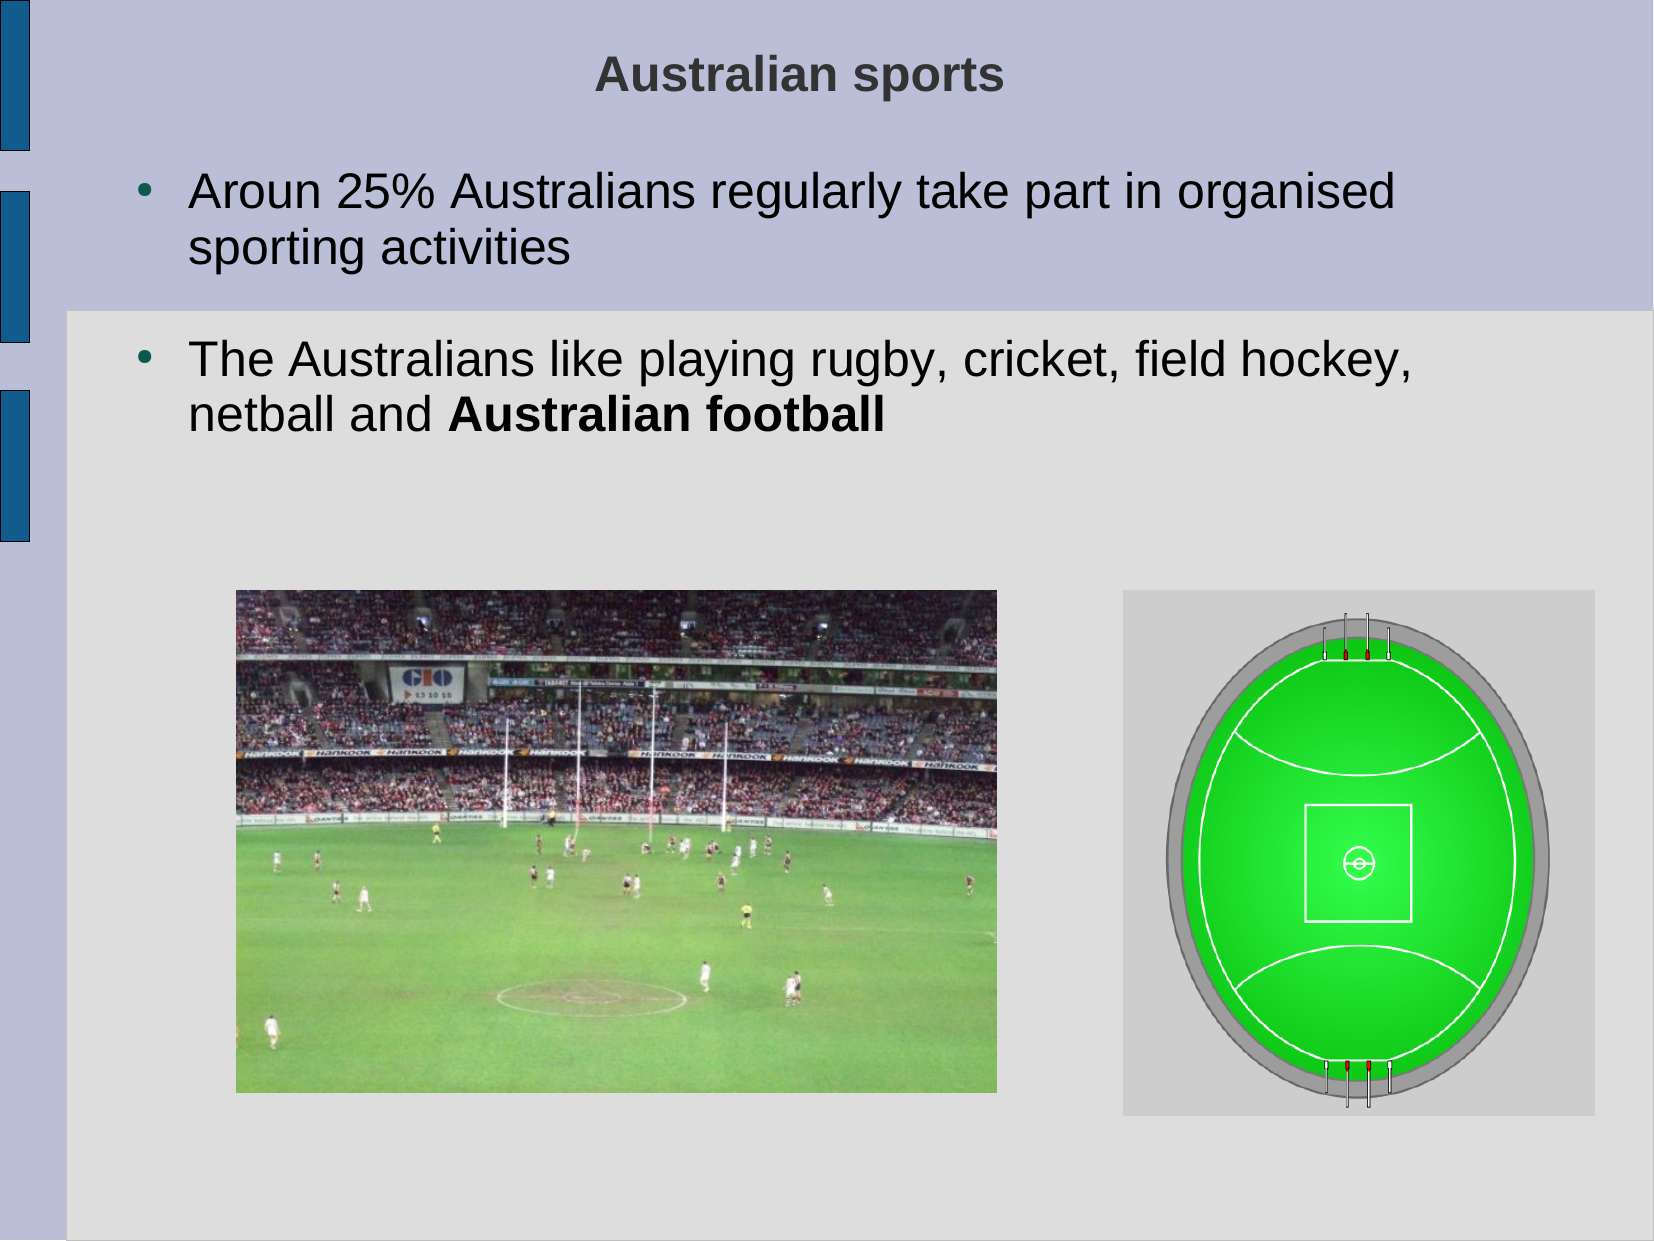

# Australian sports
Aroun 25% Australians regularly take part in organised sporting activities
The Australians like playing rugby, cricket, field hockey, netball and Australian football